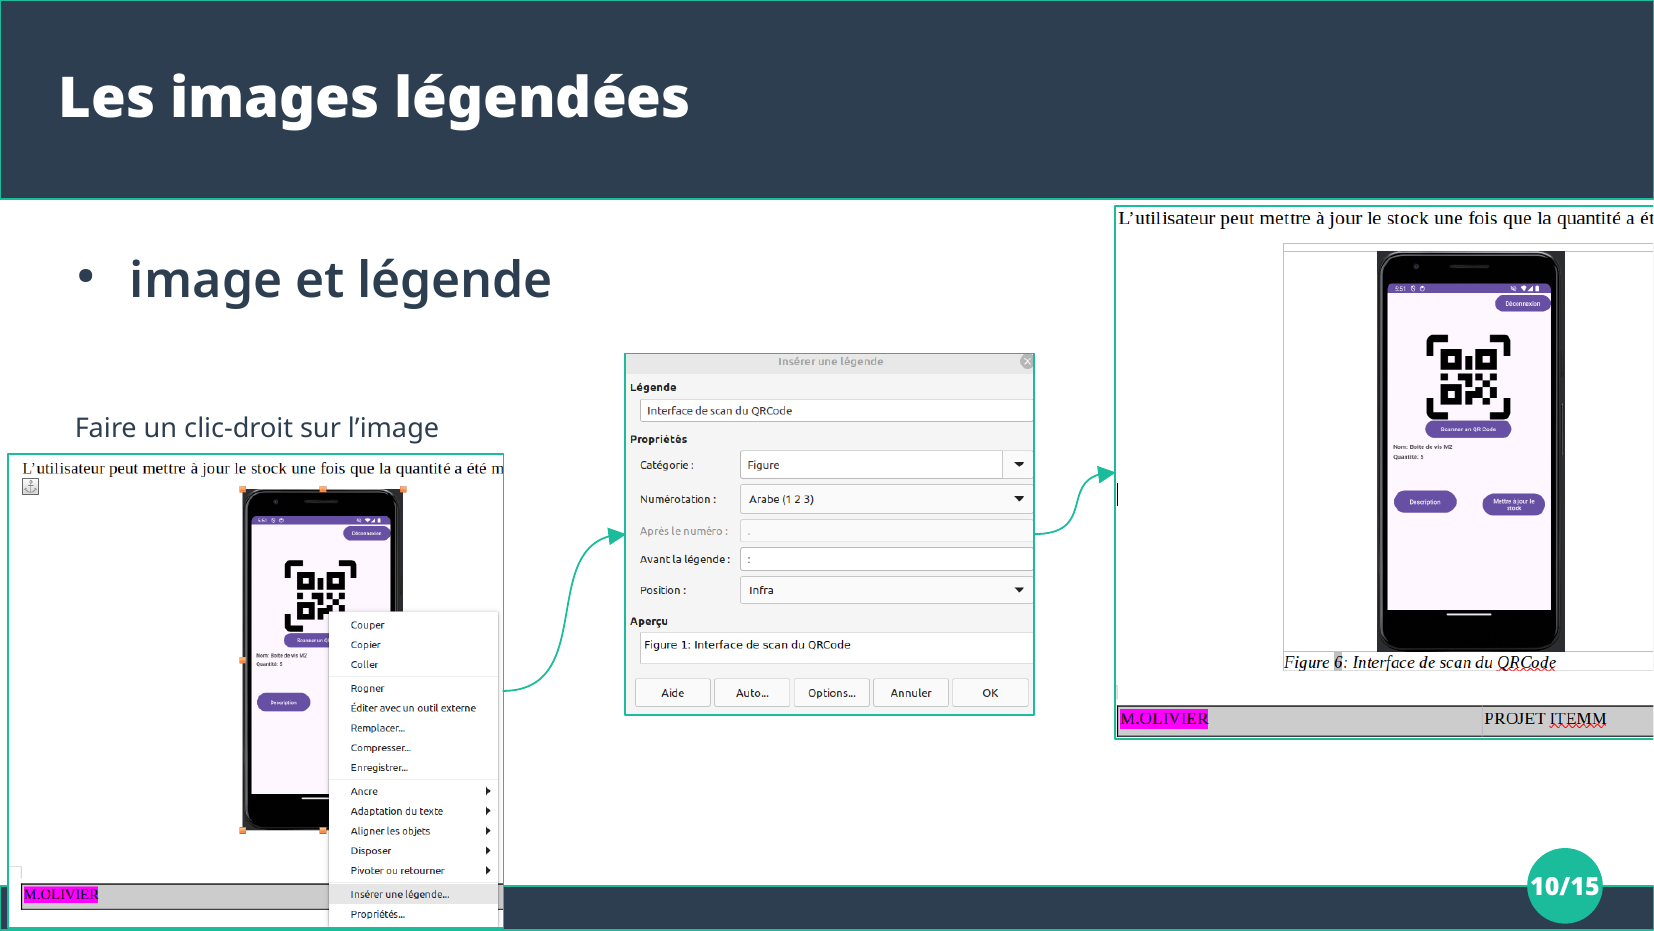

# Les images légendées
image et légende
Faire un clic-droit sur l’image
10